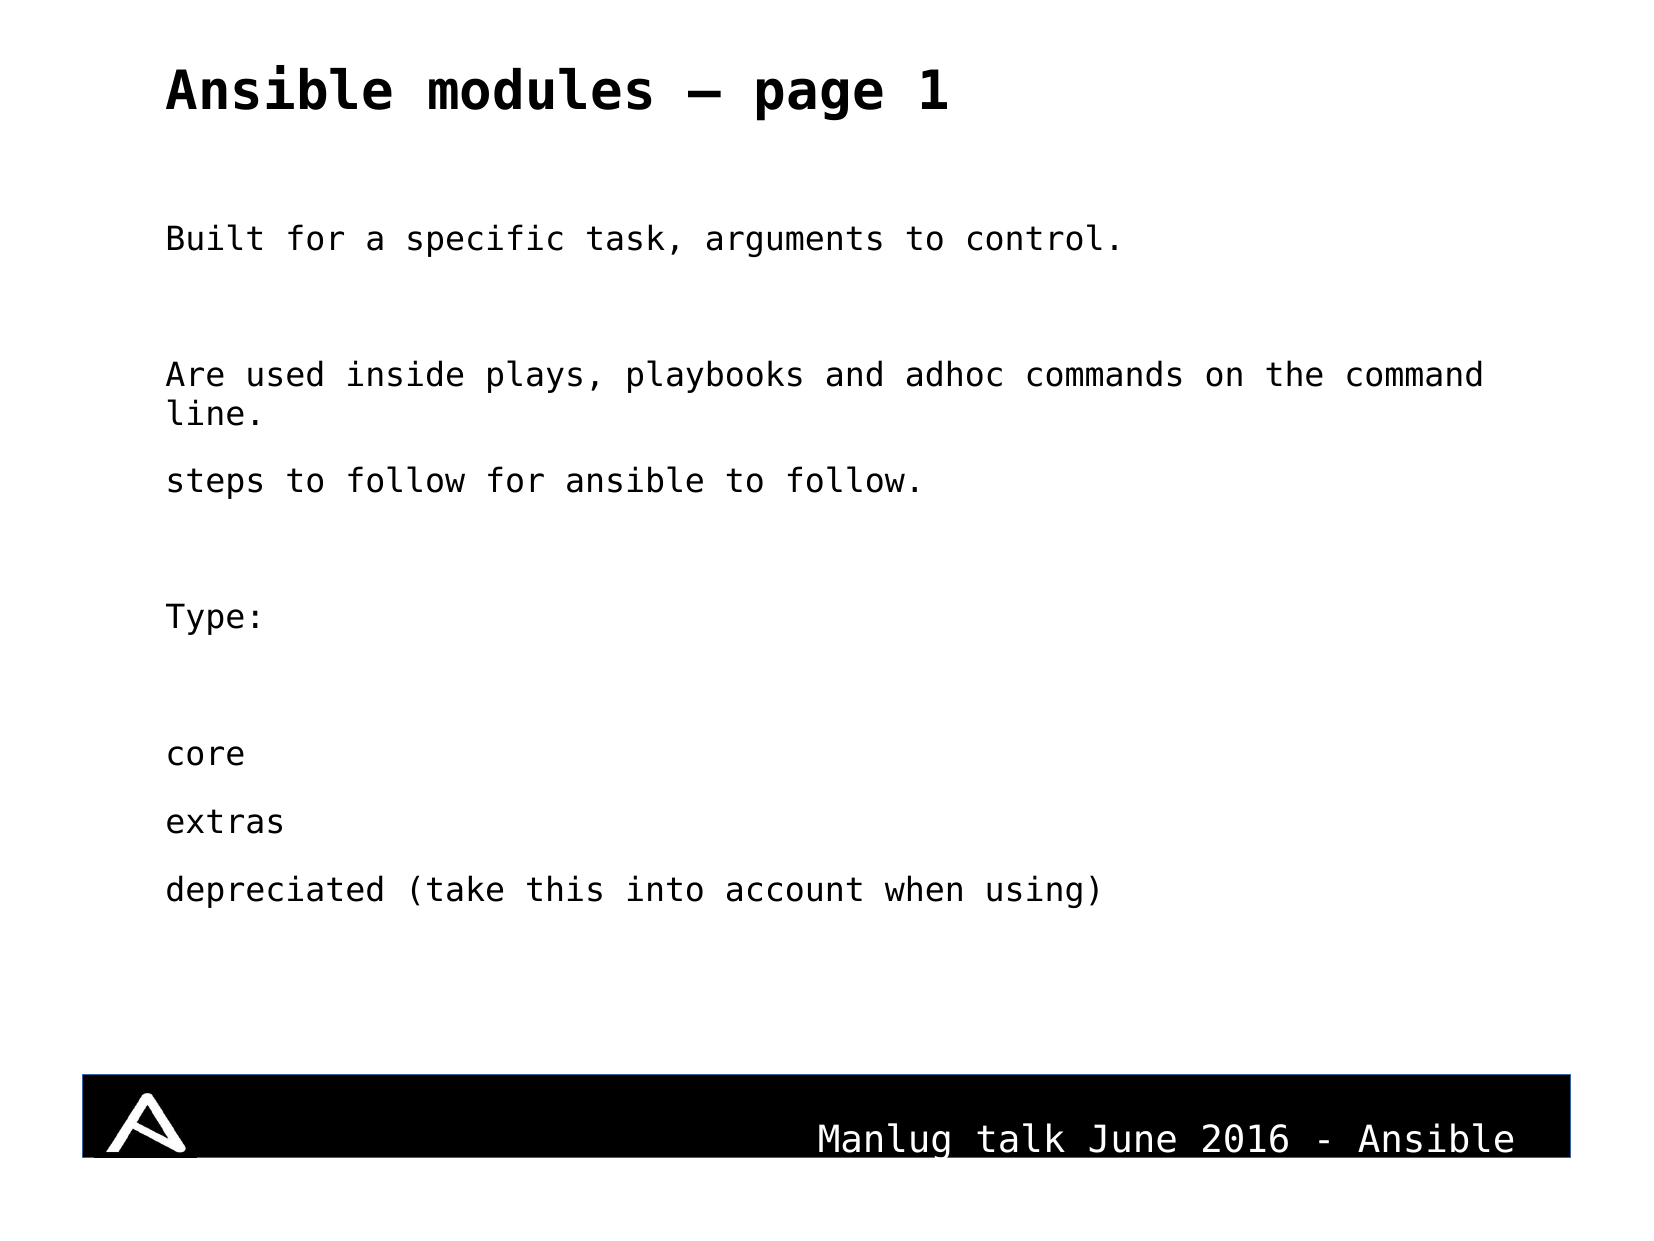

#
Ansible modules – page 1
Built for a specific task, arguments to control.
Are used inside plays, playbooks and adhoc commands on the command line.
steps to follow for ansible to follow.
Type:
core
extras
depreciated (take this into account when using)
Manlug talk June 2016 - Ansible